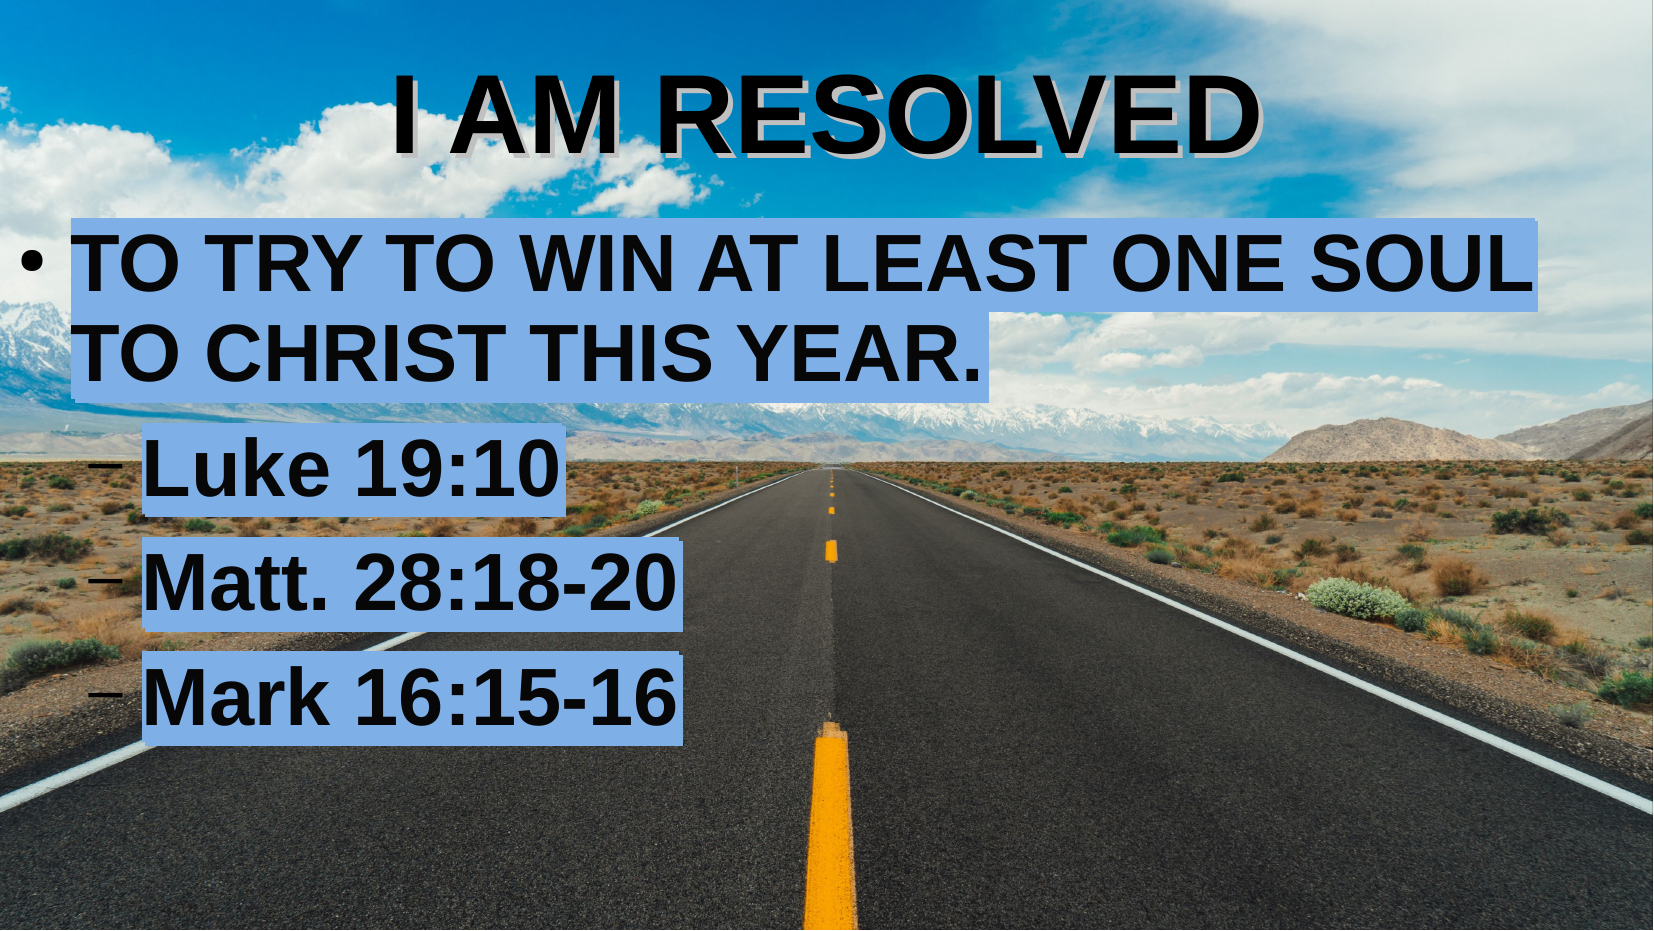

# I AM RESOLVED
TO TRY TO WIN AT LEAST ONE SOUL TO CHRIST THIS YEAR.
Luke 19:10
Matt. 28:18-20
Mark 16:15-16